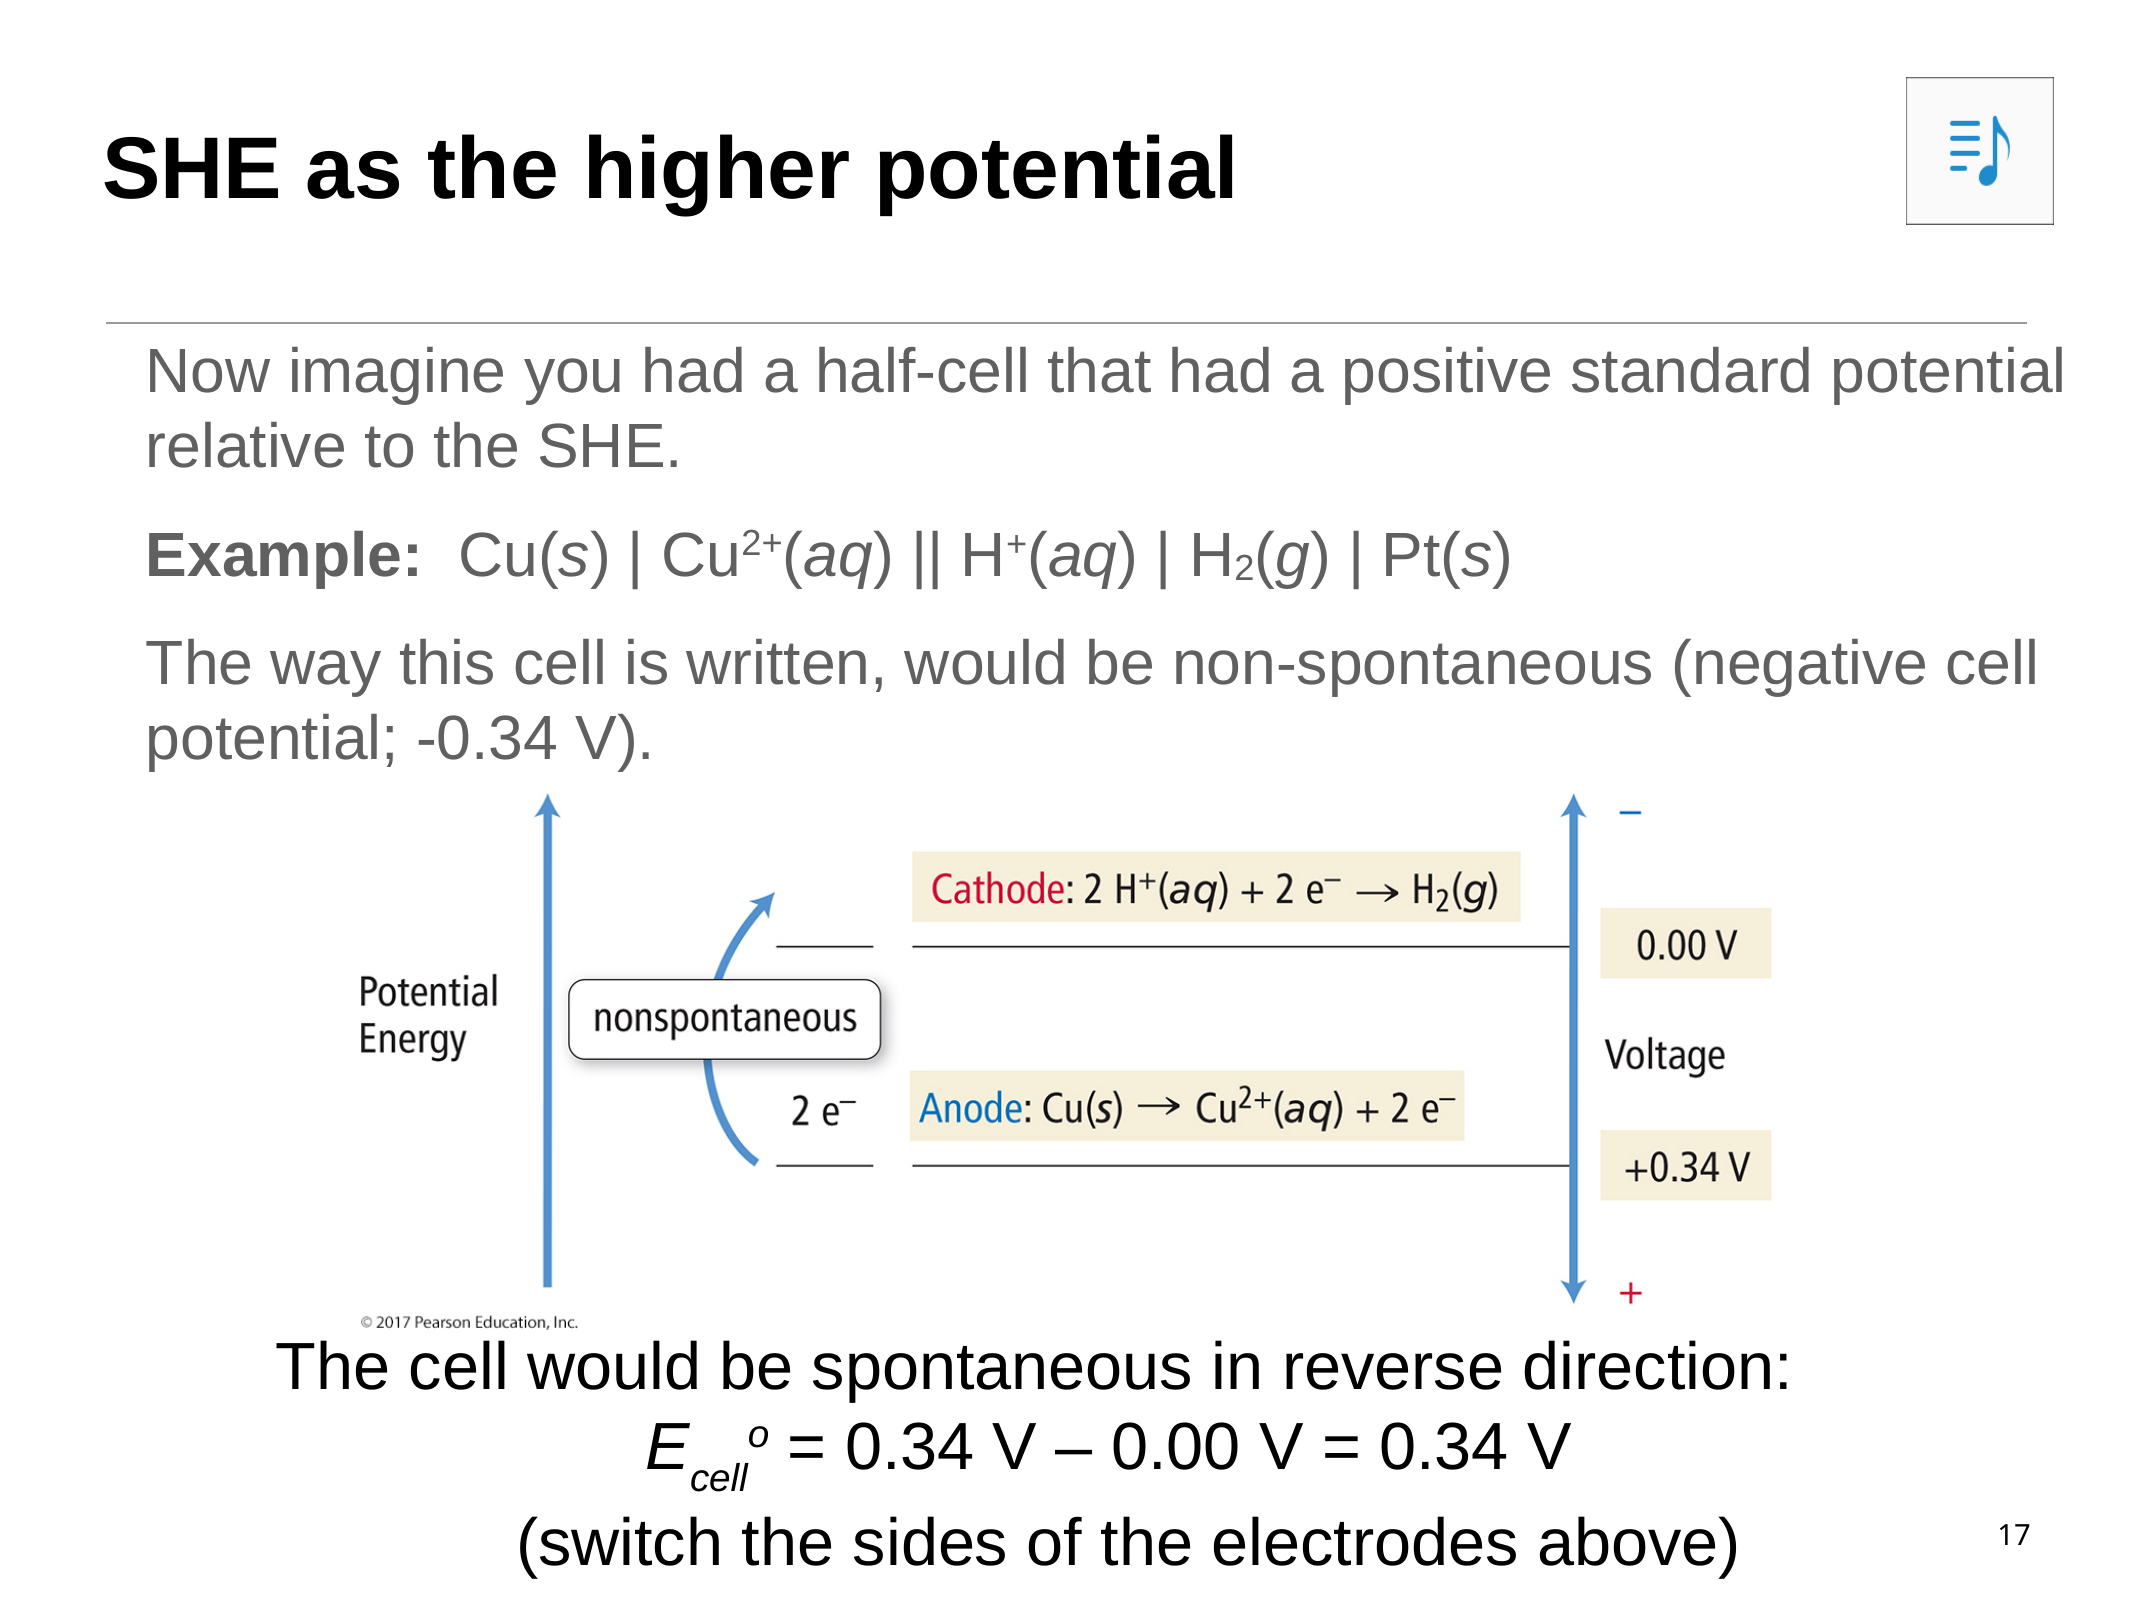

# SHE as the higher potential
Now imagine you had a half-cell that had a positive standard potential relative to the SHE.
Example: Cu(s) | Cu2+(aq) || H+(aq) | H2(g) | Pt(s)
The way this cell is written, would be non-spontaneous (negative cell potential; -0.34 V).
The cell would be spontaneous in reverse direction:
 Ecello = 0.34 V – 0.00 V = 0.34 V
 (switch the sides of the electrodes above)
17